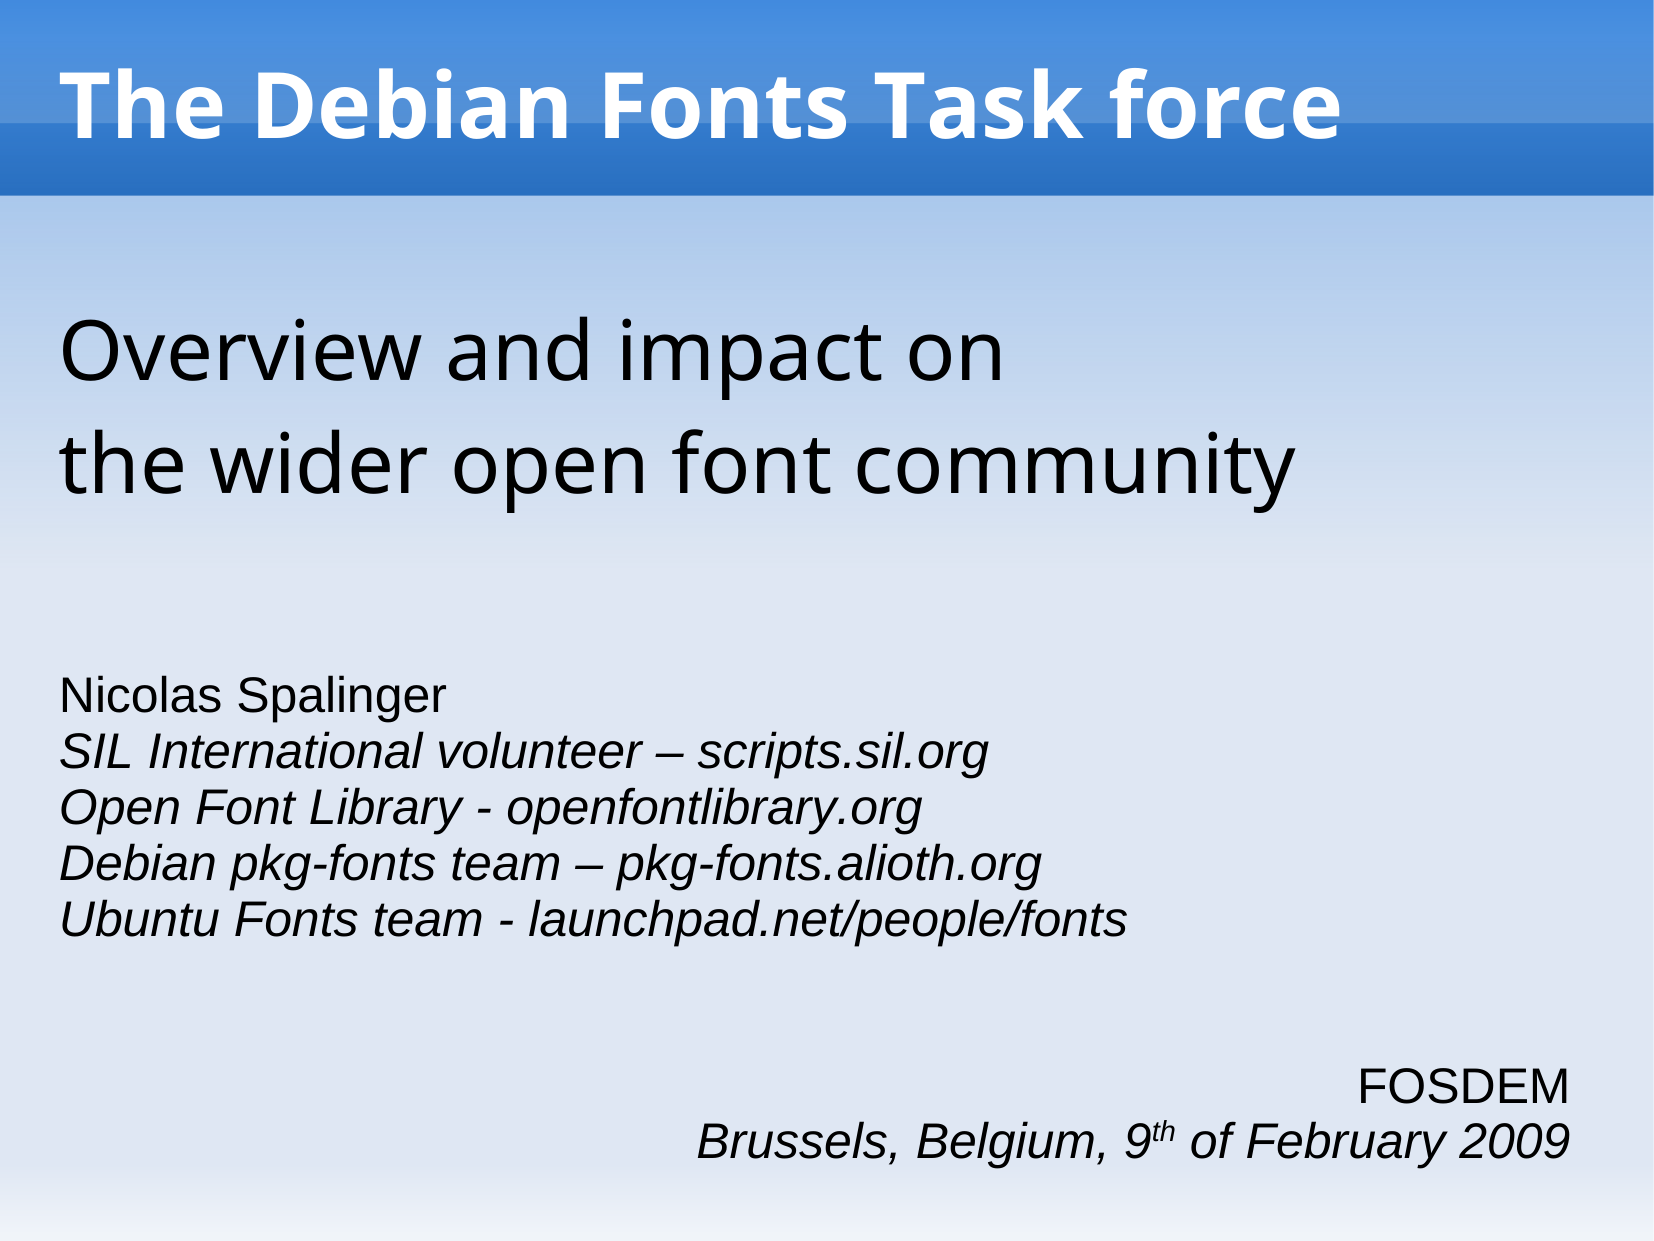

# The Debian Fonts Task force
Overview and impact on
the wider open font community
Nicolas Spalinger
SIL International volunteer – scripts.sil.org
Open Font Library - openfontlibrary.org
Debian pkg-fonts team – pkg-fonts.alioth.org
Ubuntu Fonts team - launchpad.net/people/fonts
FOSDEM
Brussels, Belgium, 9th of February 2009